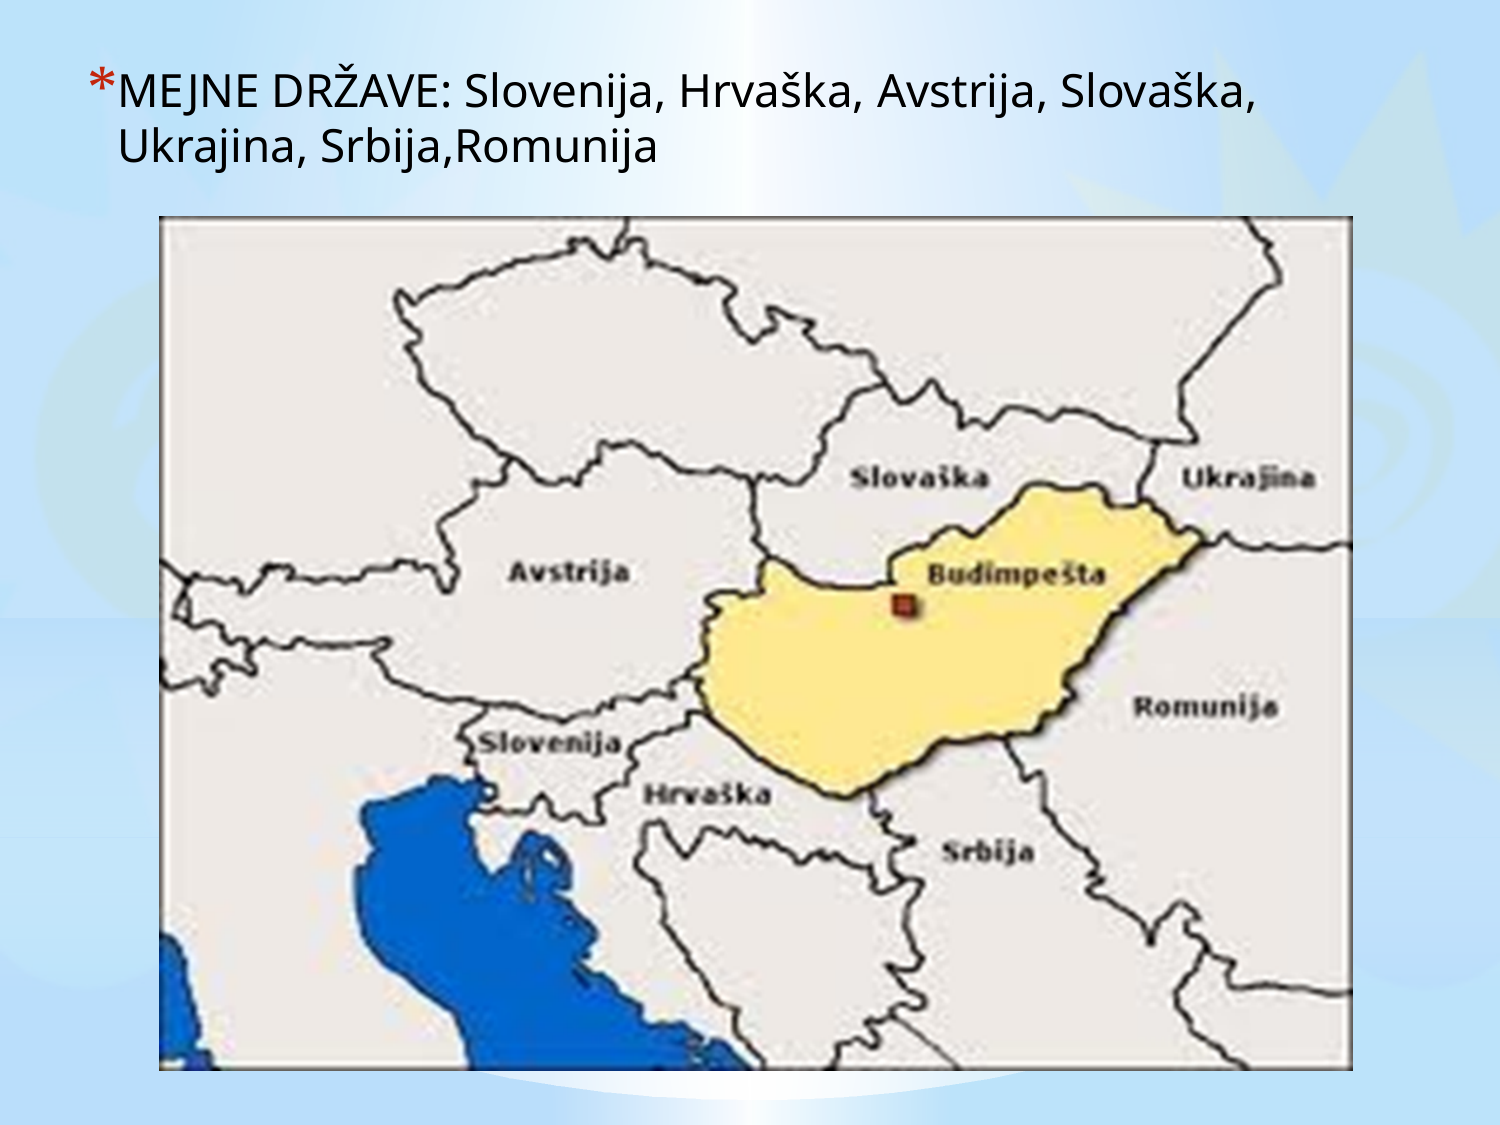

# MEJNE DRŽAVE: Slovenija, Hrvaška, Avstrija, Slovaška, Ukrajina, Srbija,Romunija